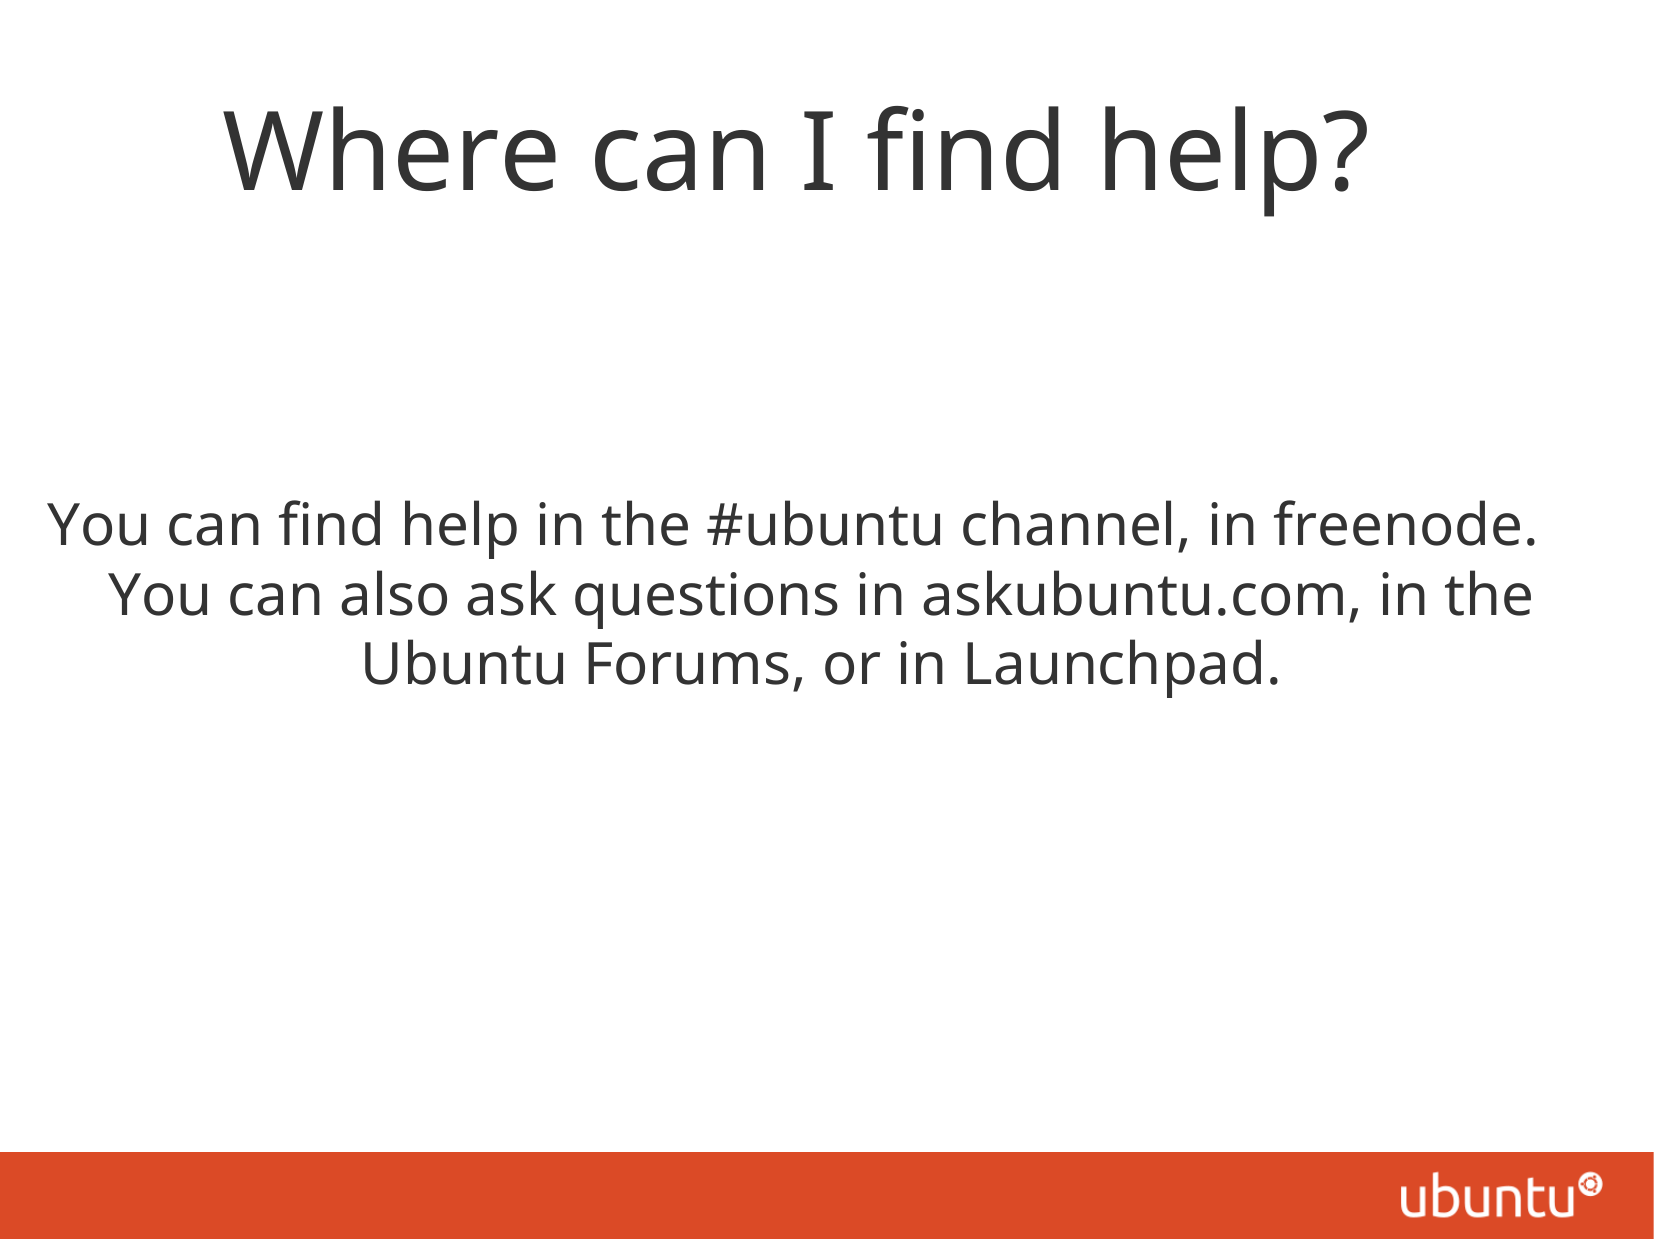

# Where can I find help?
You can find help in the #ubuntu channel, in freenode. You can also ask questions in askubuntu.com, in the Ubuntu Forums, or in Launchpad.